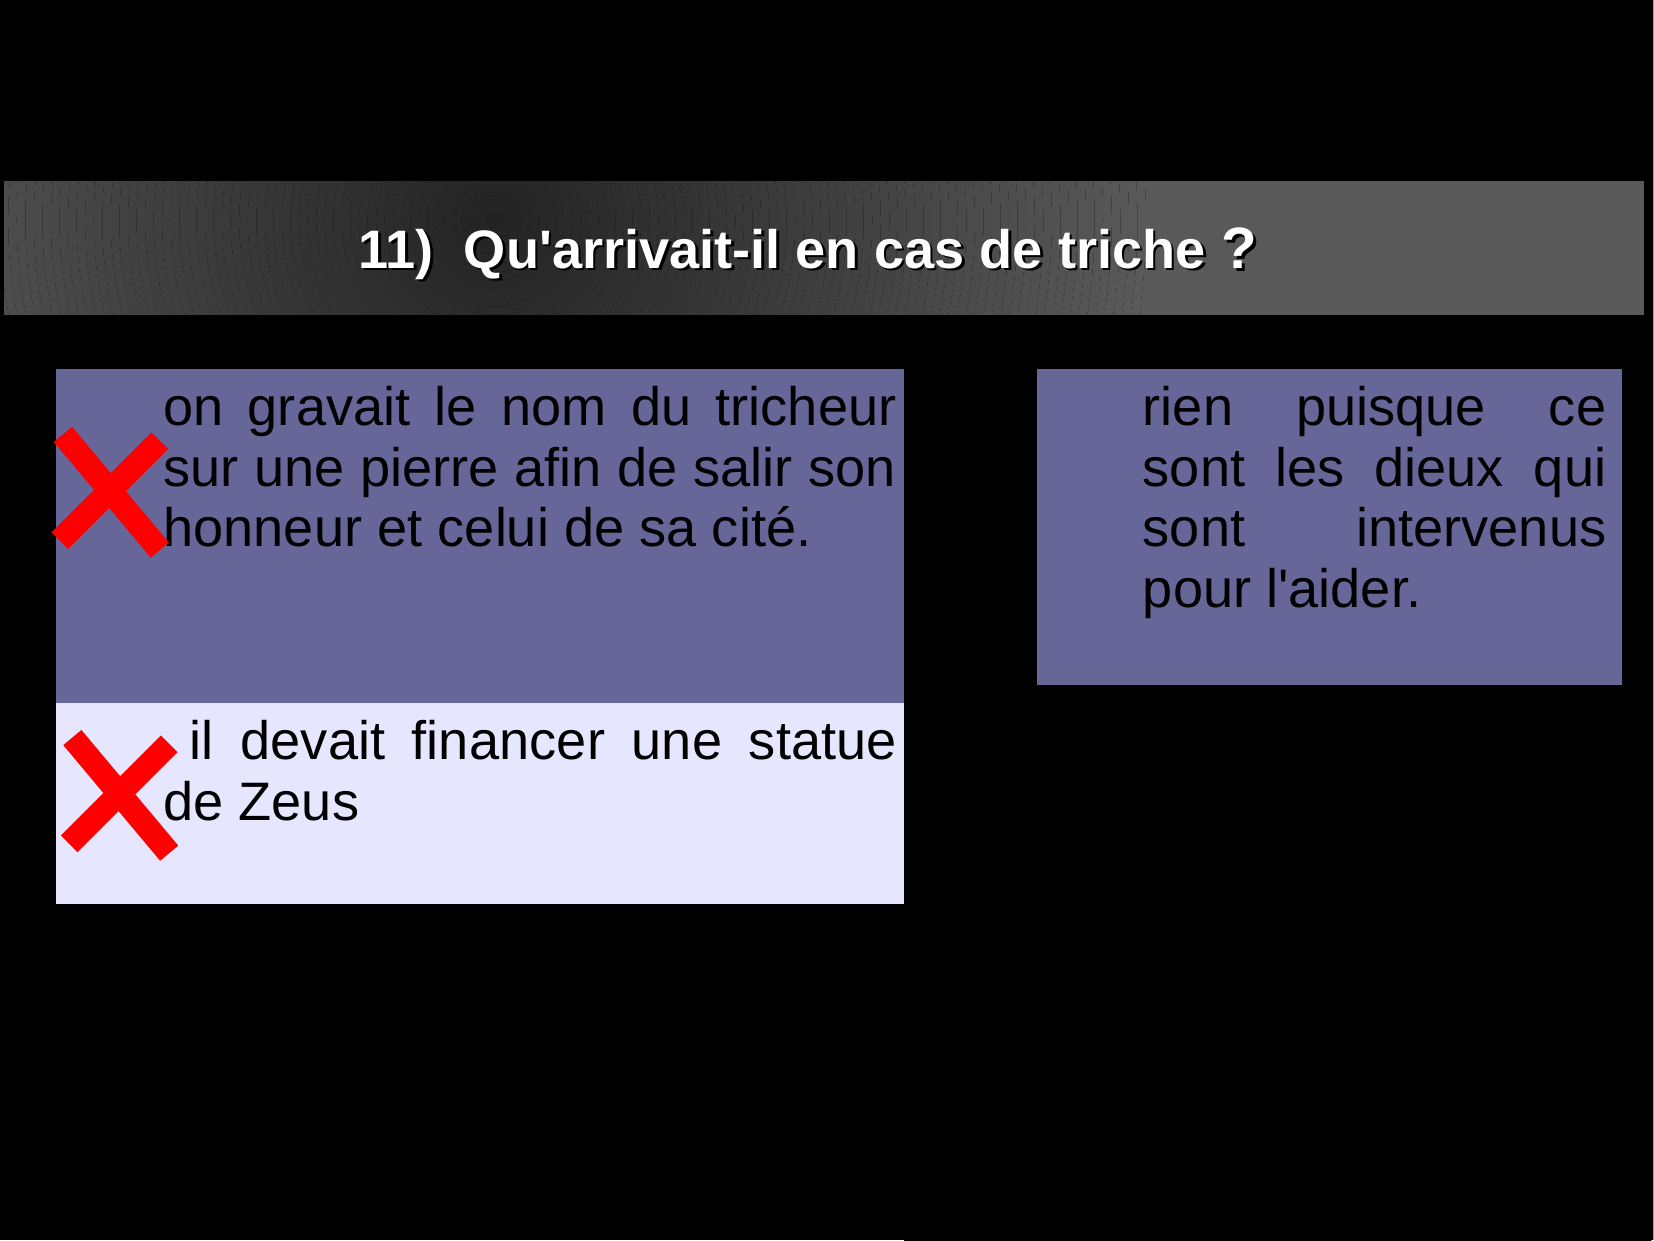

11) Qu'arrivait-il en cas de triche ?
| | on gravait le nom du tricheur sur une pierre afin de salir son honneur et celui de sa cité. | | | rien puisque ce sont les dieux qui sont intervenus pour l'aider. |
| --- | --- | --- | --- | --- |
| | il devait financer une statue de Zeus | | | |